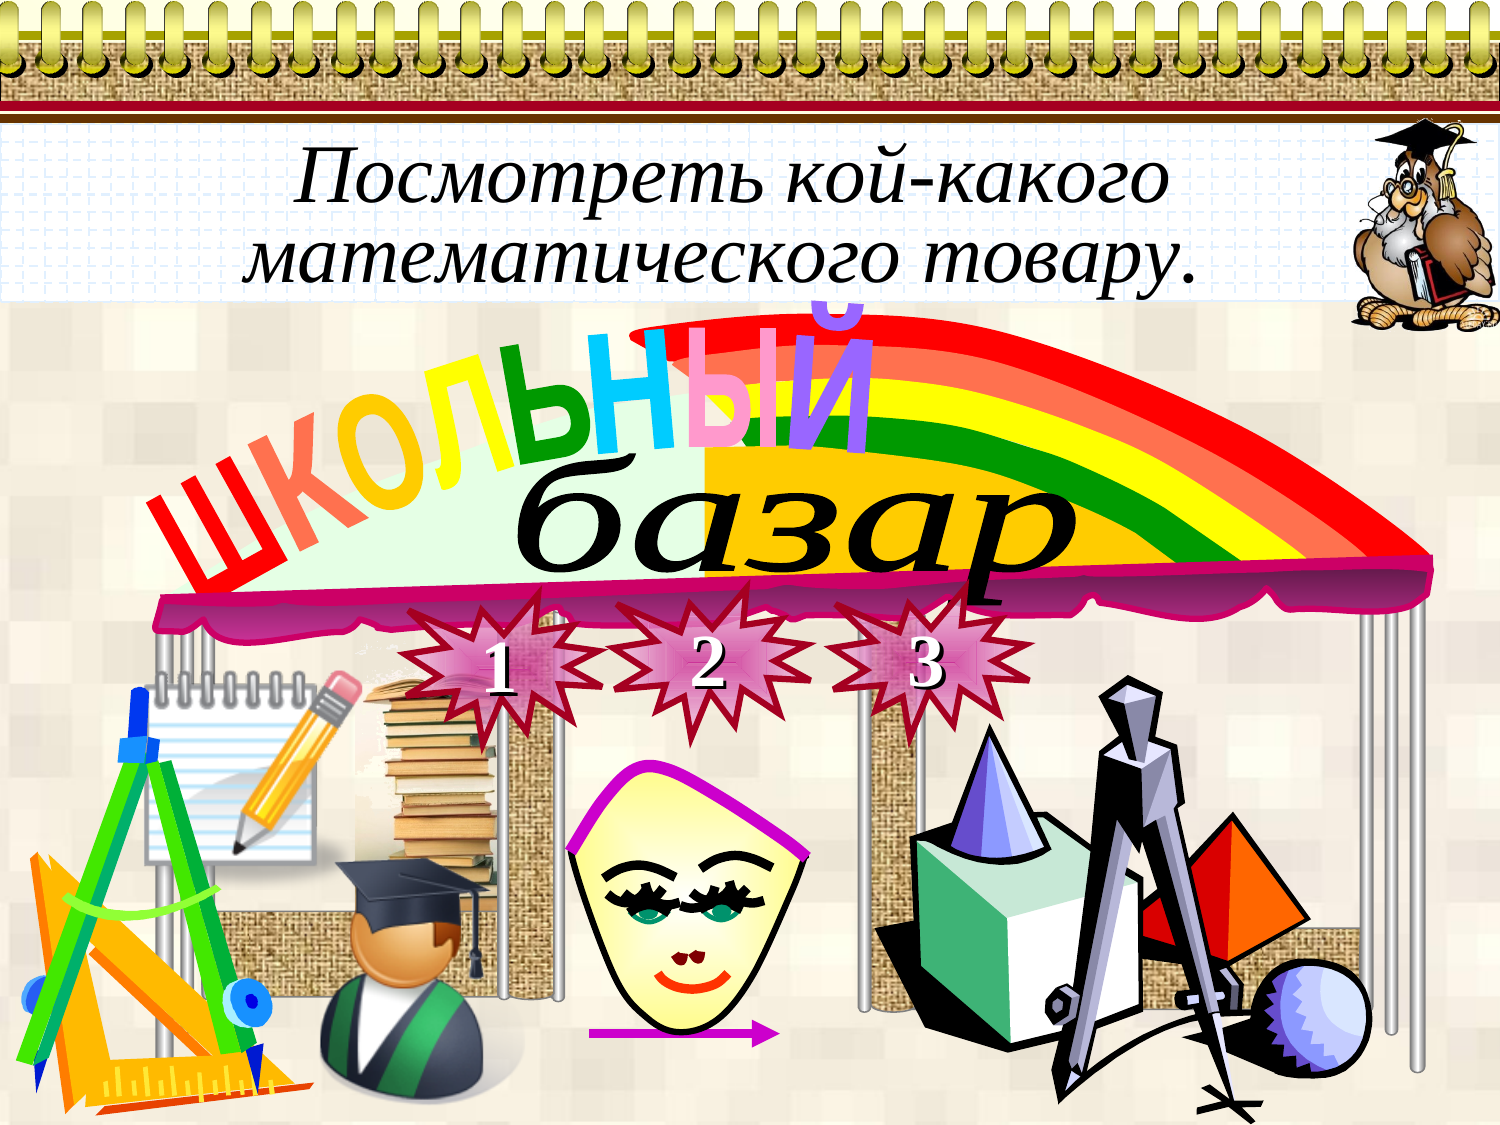

Посмотреть кой-какого математического товару.
Й
Ы
Н
Ь
Л
О
К
базар
Ш
2
3
1